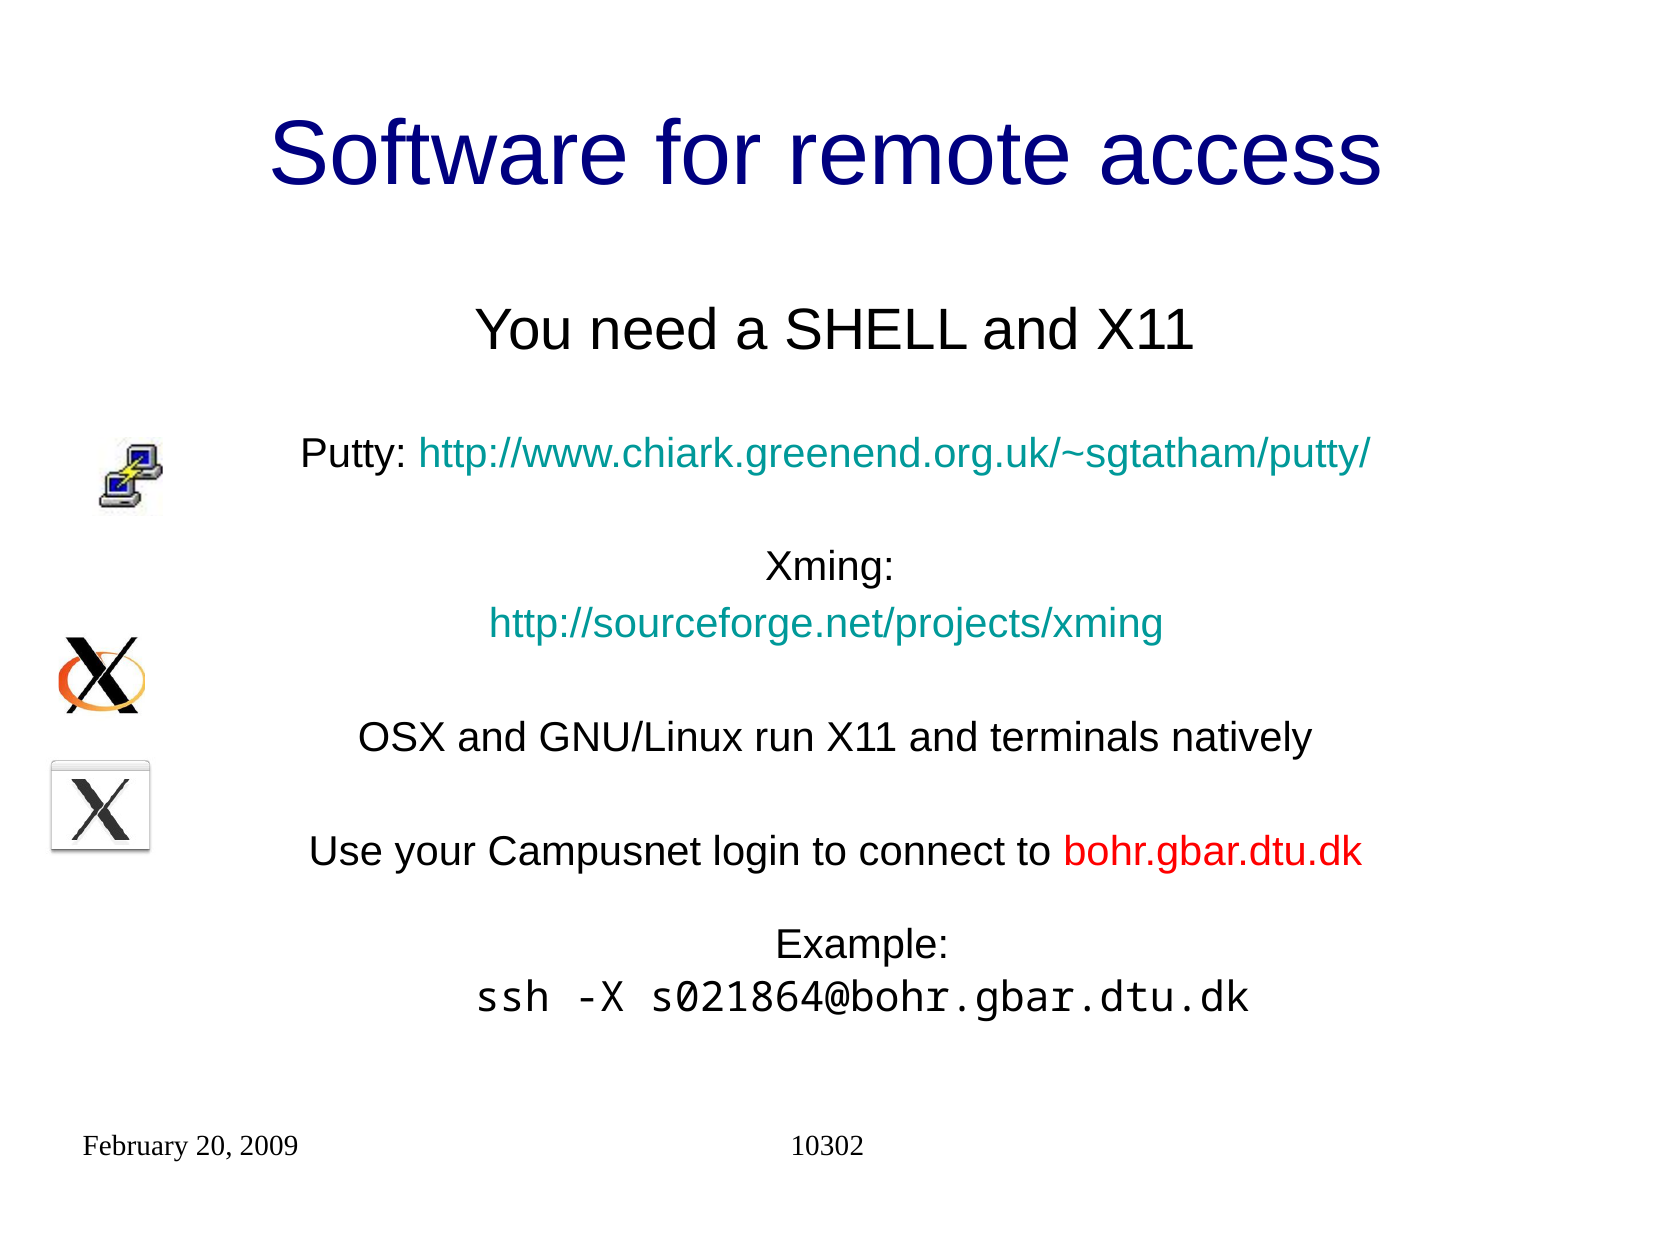

# Software for remote access
You need a SHELL and X11
Putty: http://www.chiark.greenend.org.uk/~sgtatham/putty/
Xming:
http://sourceforge.net/projects/xming
OSX and GNU/Linux run X11 and terminals natively
Use your Campusnet login to connect to bohr.gbar.dtu.dk
Example:
ssh -X s021864@bohr.gbar.dtu.dk
February 20, 2009
10302